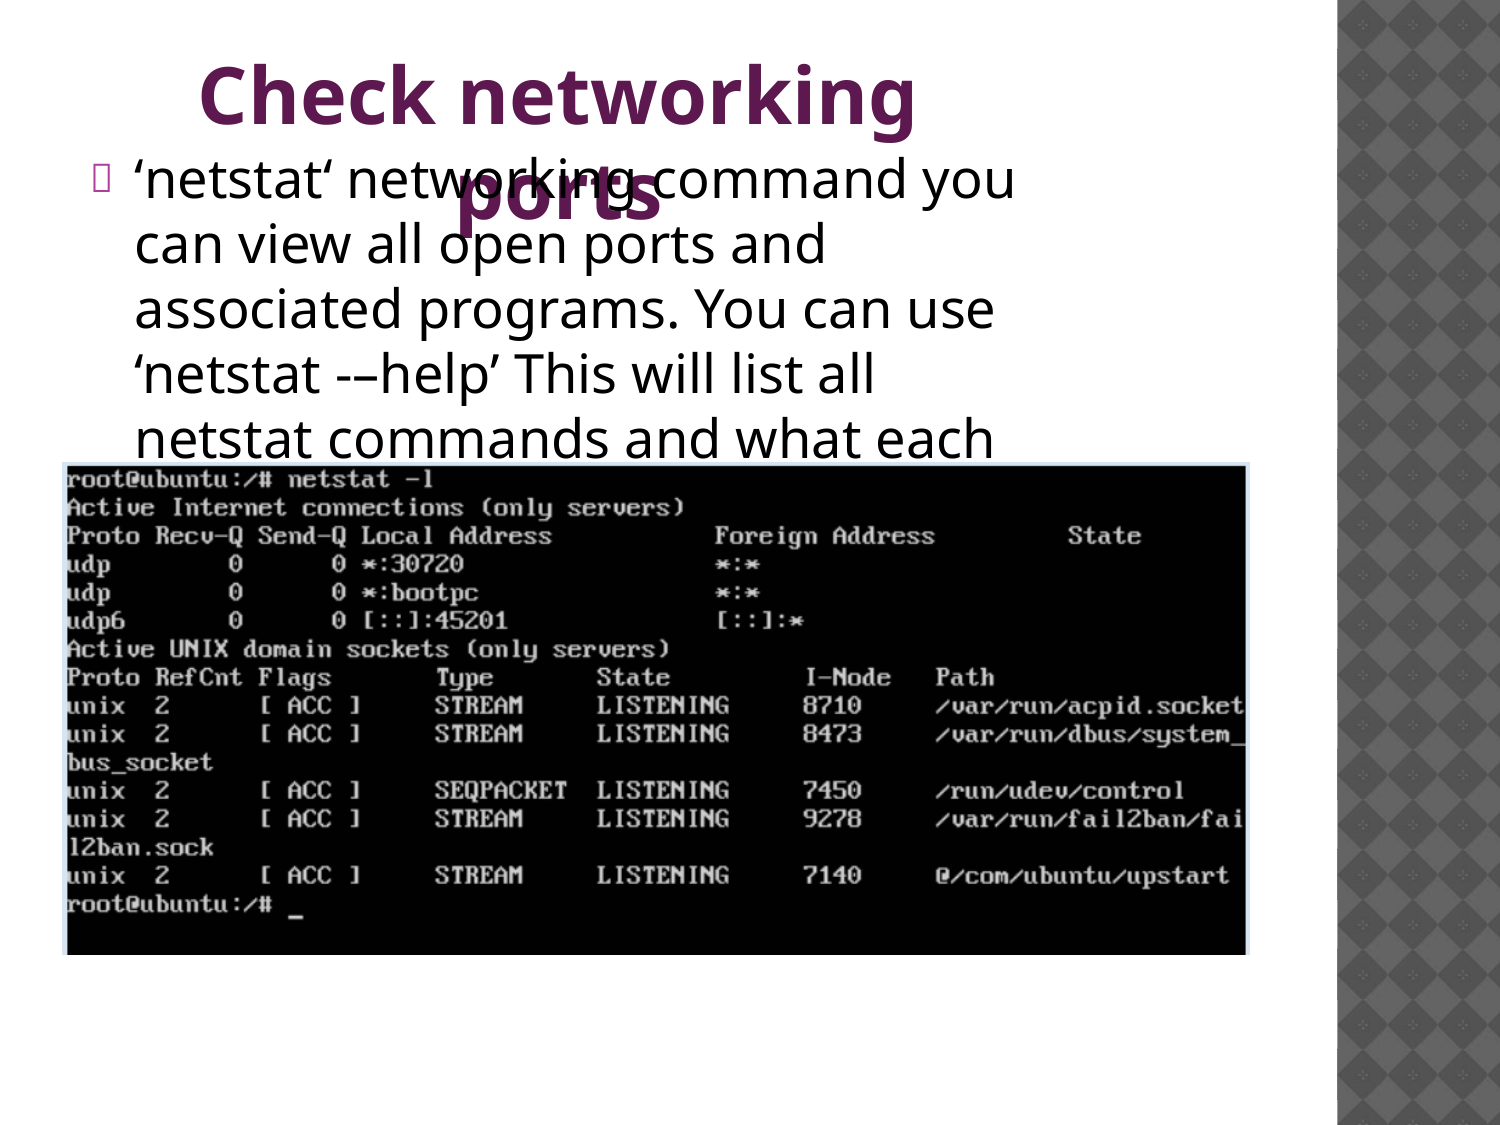

# Check networking ports
‘netstat‘ networking command you can view all open ports and associated programs. You can use ‘netstat -–help’ This will list all netstat commands and what each command is for.
For training purposes we will use ‘netstat –l’ –- this will show all ports that are listening.